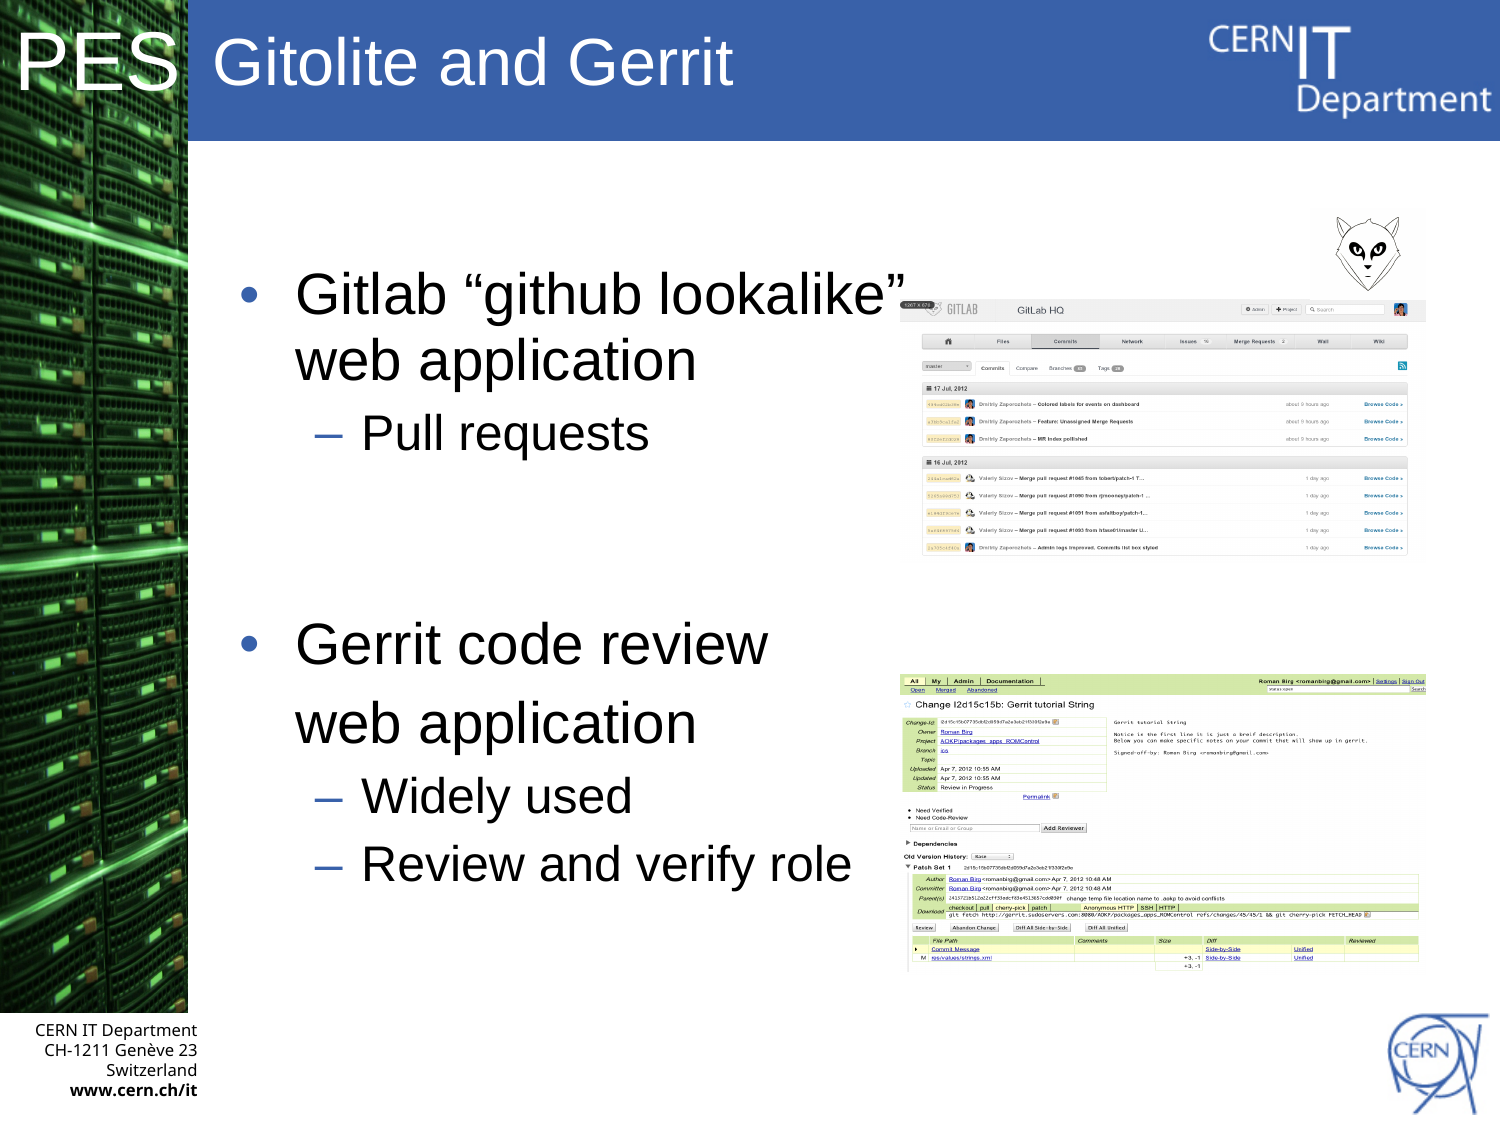

# Gitolite and Gerrit
Gitlab “github lookalike” web application
Pull requests
Gerrit code review
web application
Widely used
Review and verify role